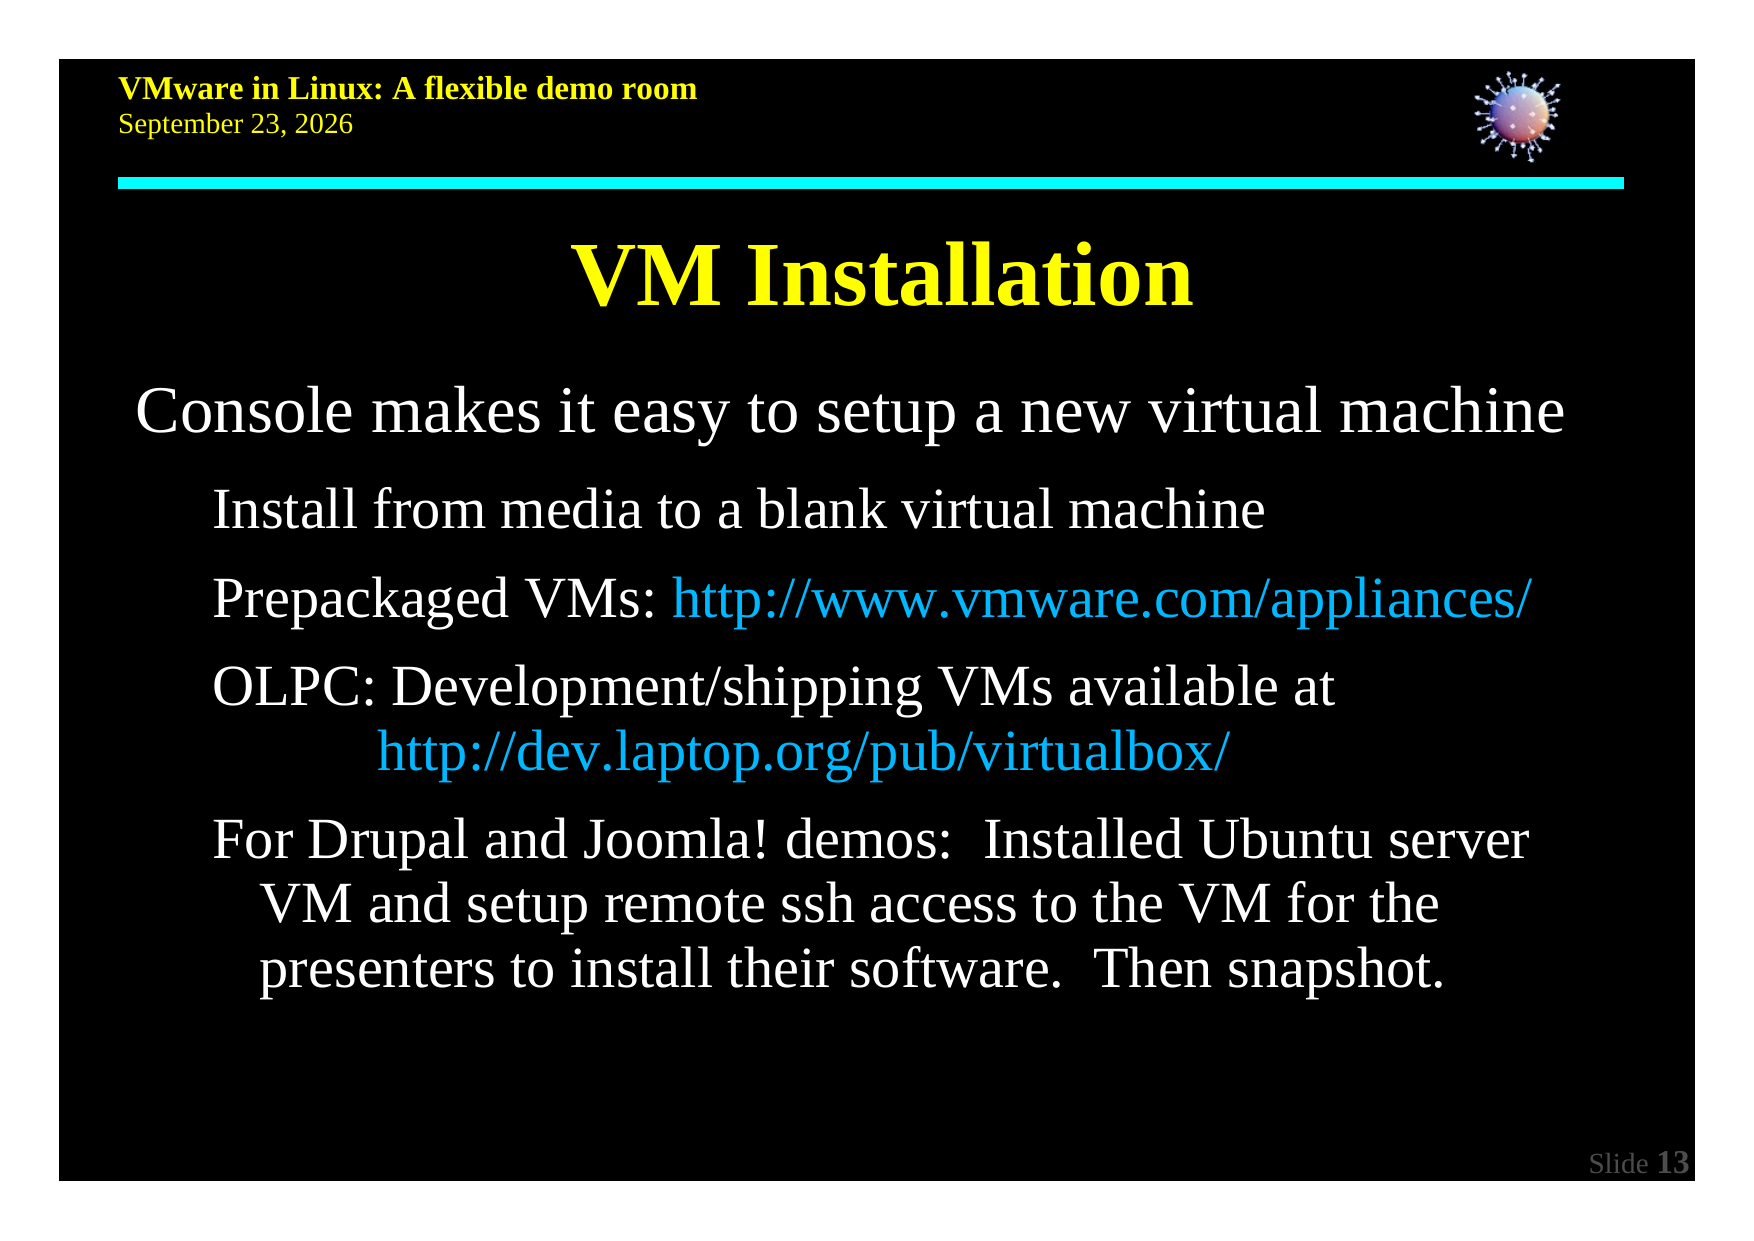

# VM Installation
Console makes it easy to setup a new virtual machine
Install from media to a blank virtual machine
Prepackaged VMs: http://www.vmware.com/appliances/
OLPC: Development/shipping VMs available at 					 http://dev.laptop.org/pub/virtualbox/
For Drupal and Joomla! demos: Installed Ubuntu server VM and setup remote ssh access to the VM for the presenters to install their software. Then snapshot.